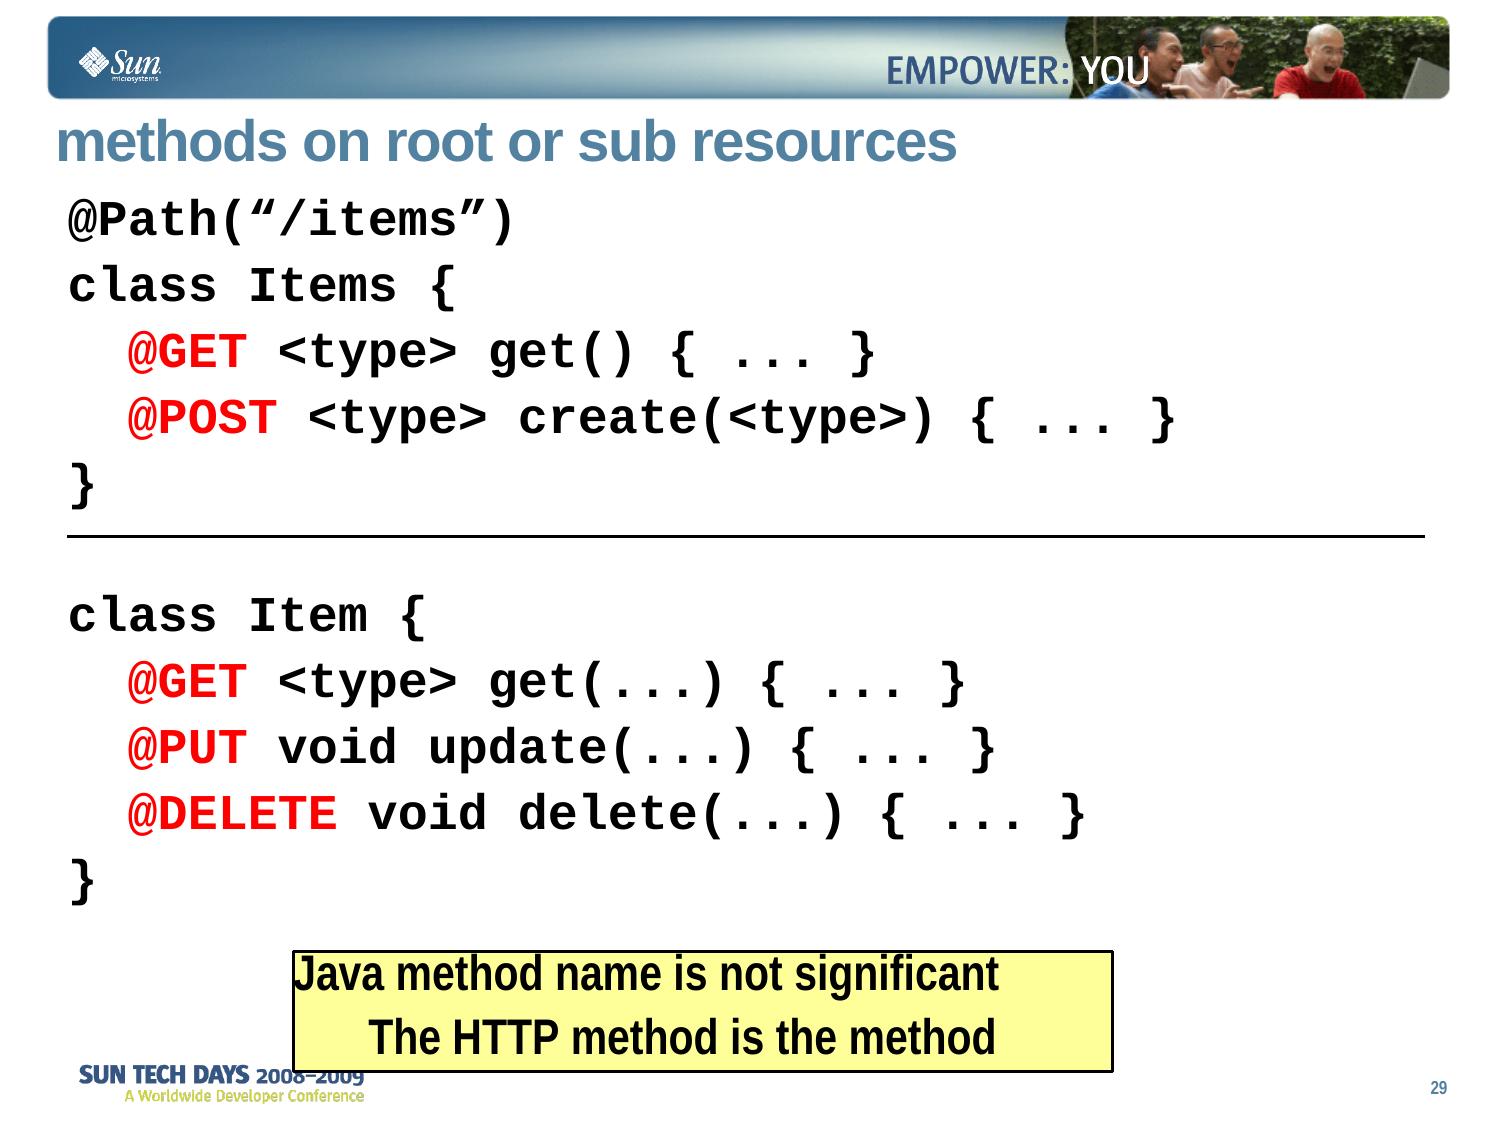

# methods on root or sub resources
@Path(“/items”)
class Items {
 @GET <type> get() { ... }
 @POST <type> create(<type>) { ... }
}
class Item {
 @GET <type> get(...) { ... }
 @PUT void update(...) { ... }
 @DELETE void delete(...) { ... }
}
Java method name is not significant
The HTTP method is the method